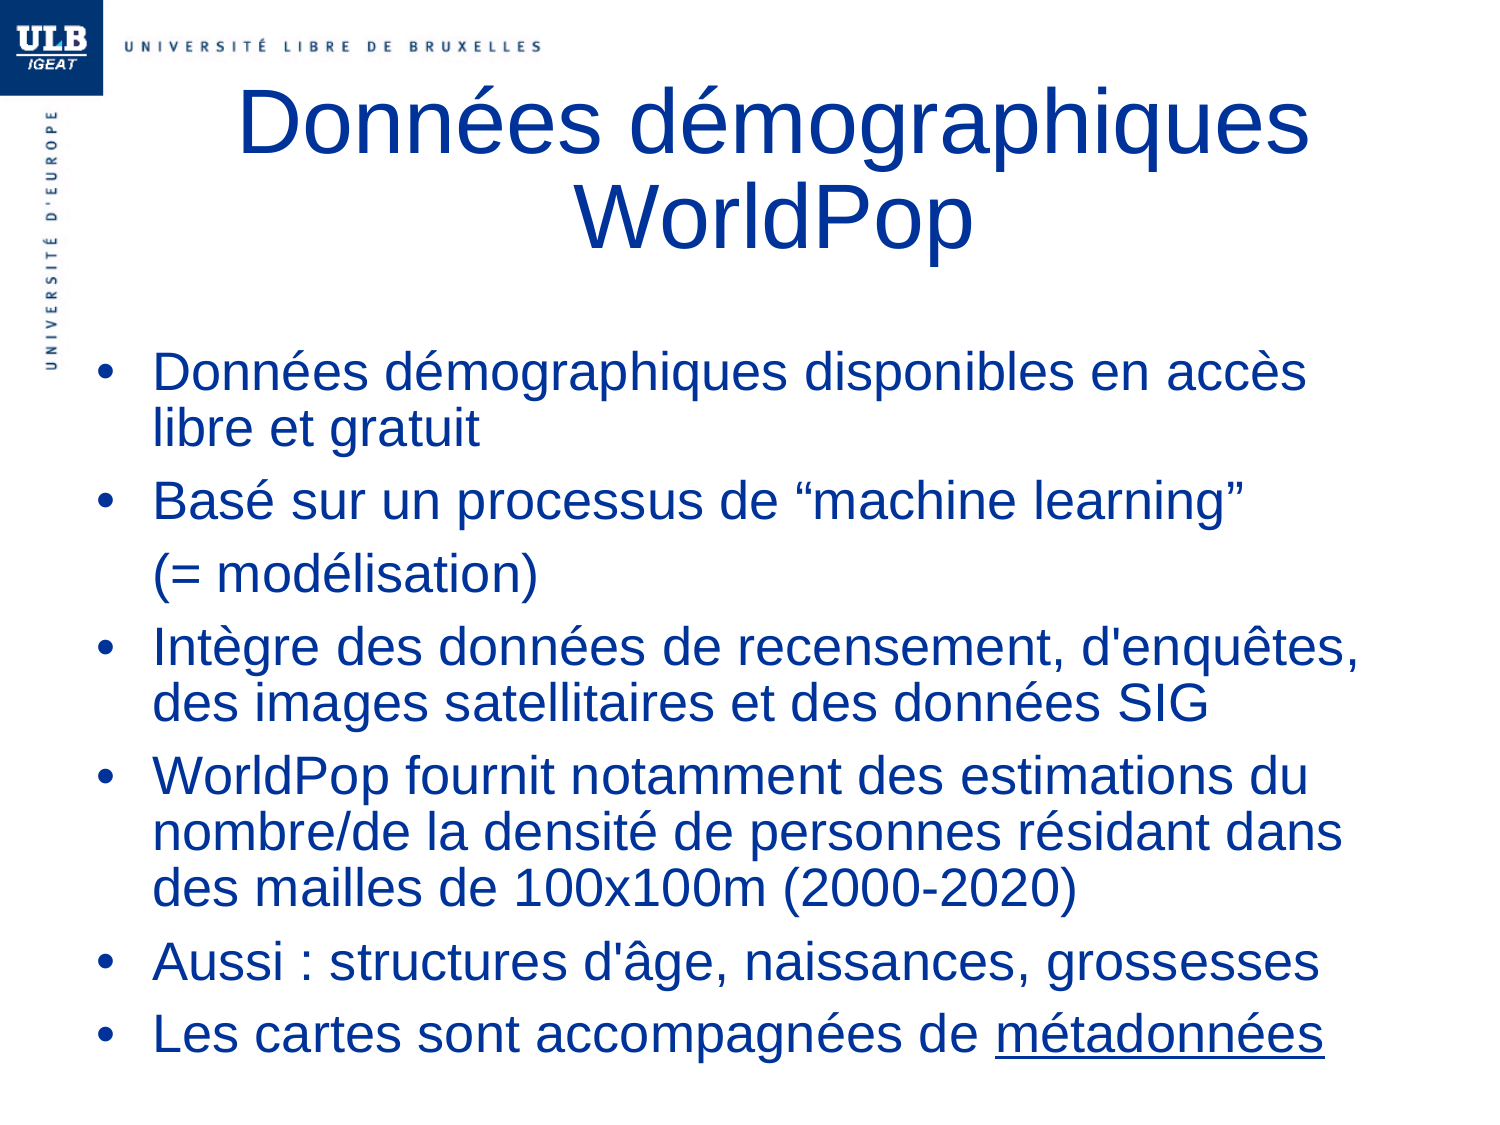

Données démographiques WorldPop
# Données démographiques disponibles en accès libre et gratuit
Basé sur un processus de “machine learning”
(= modélisation)
Intègre des données de recensement, d'enquêtes, des images satellitaires et des données SIG
WorldPop fournit notamment des estimations du nombre/de la densité de personnes résidant dans des mailles de 100x100m (2000-2020)
Aussi : structures d'âge, naissances, grossesses
Les cartes sont accompagnées de métadonnées